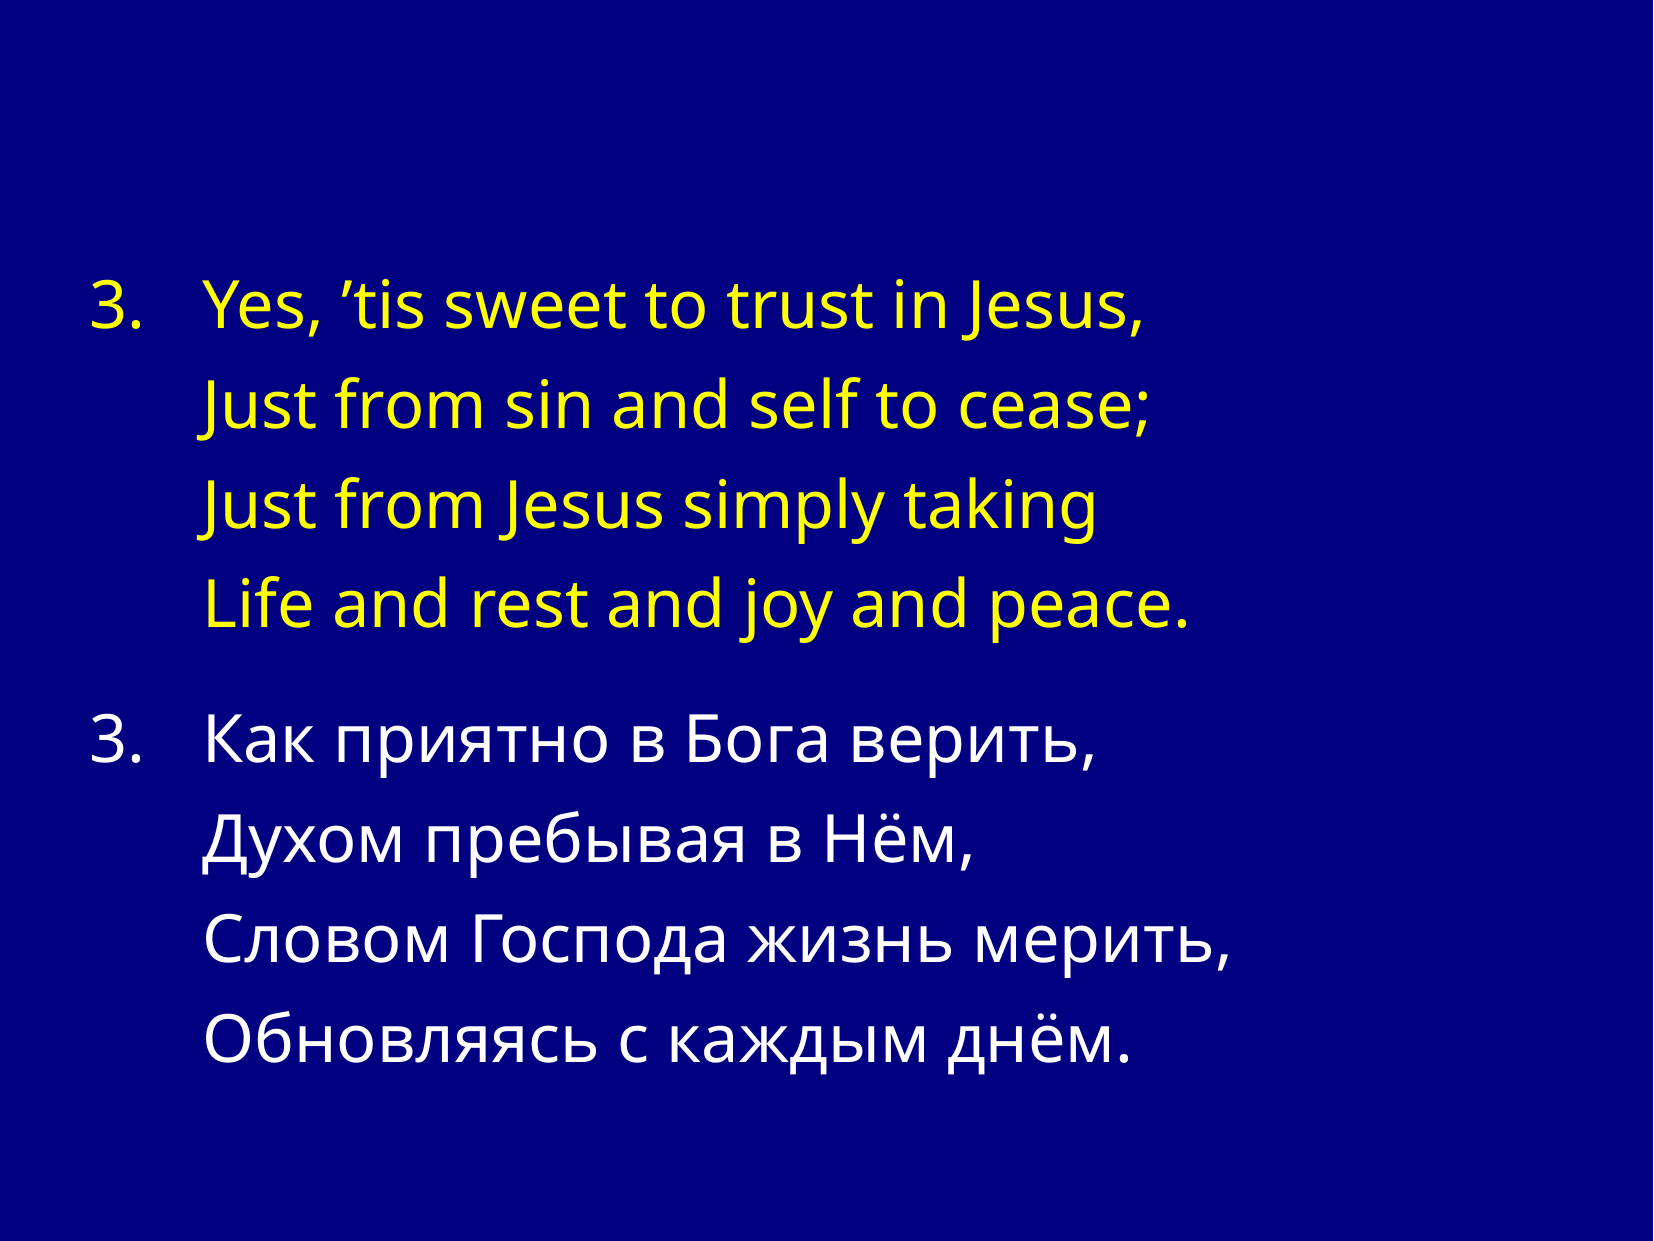

3.	Yes, ’tis sweet to trust in Jesus,
	Just from sin and self to cease;
	Just from Jesus simply taking
	Life and rest and joy and peace.
3.	Как приятно в Бога верить,
	Духом пребывая в Нём,
	Словом Господа жизнь мерить,
	Обновляясь с каждым днём.